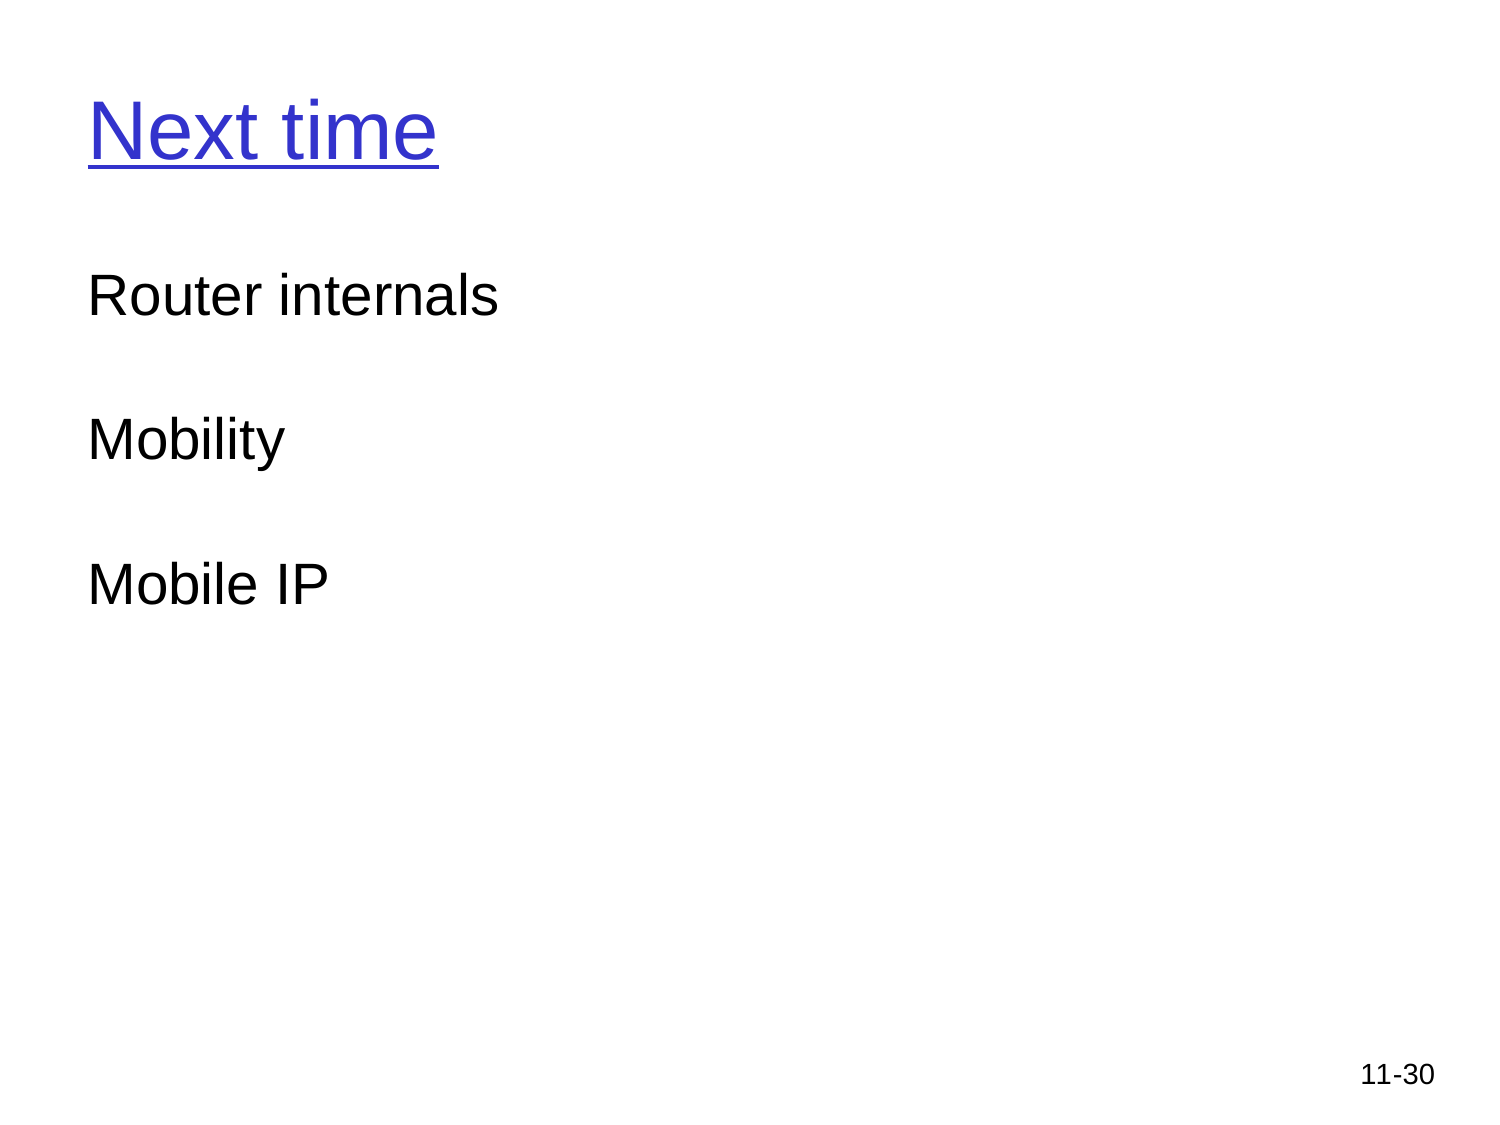

# Next time
Router internals
Mobility
Mobile IP
30